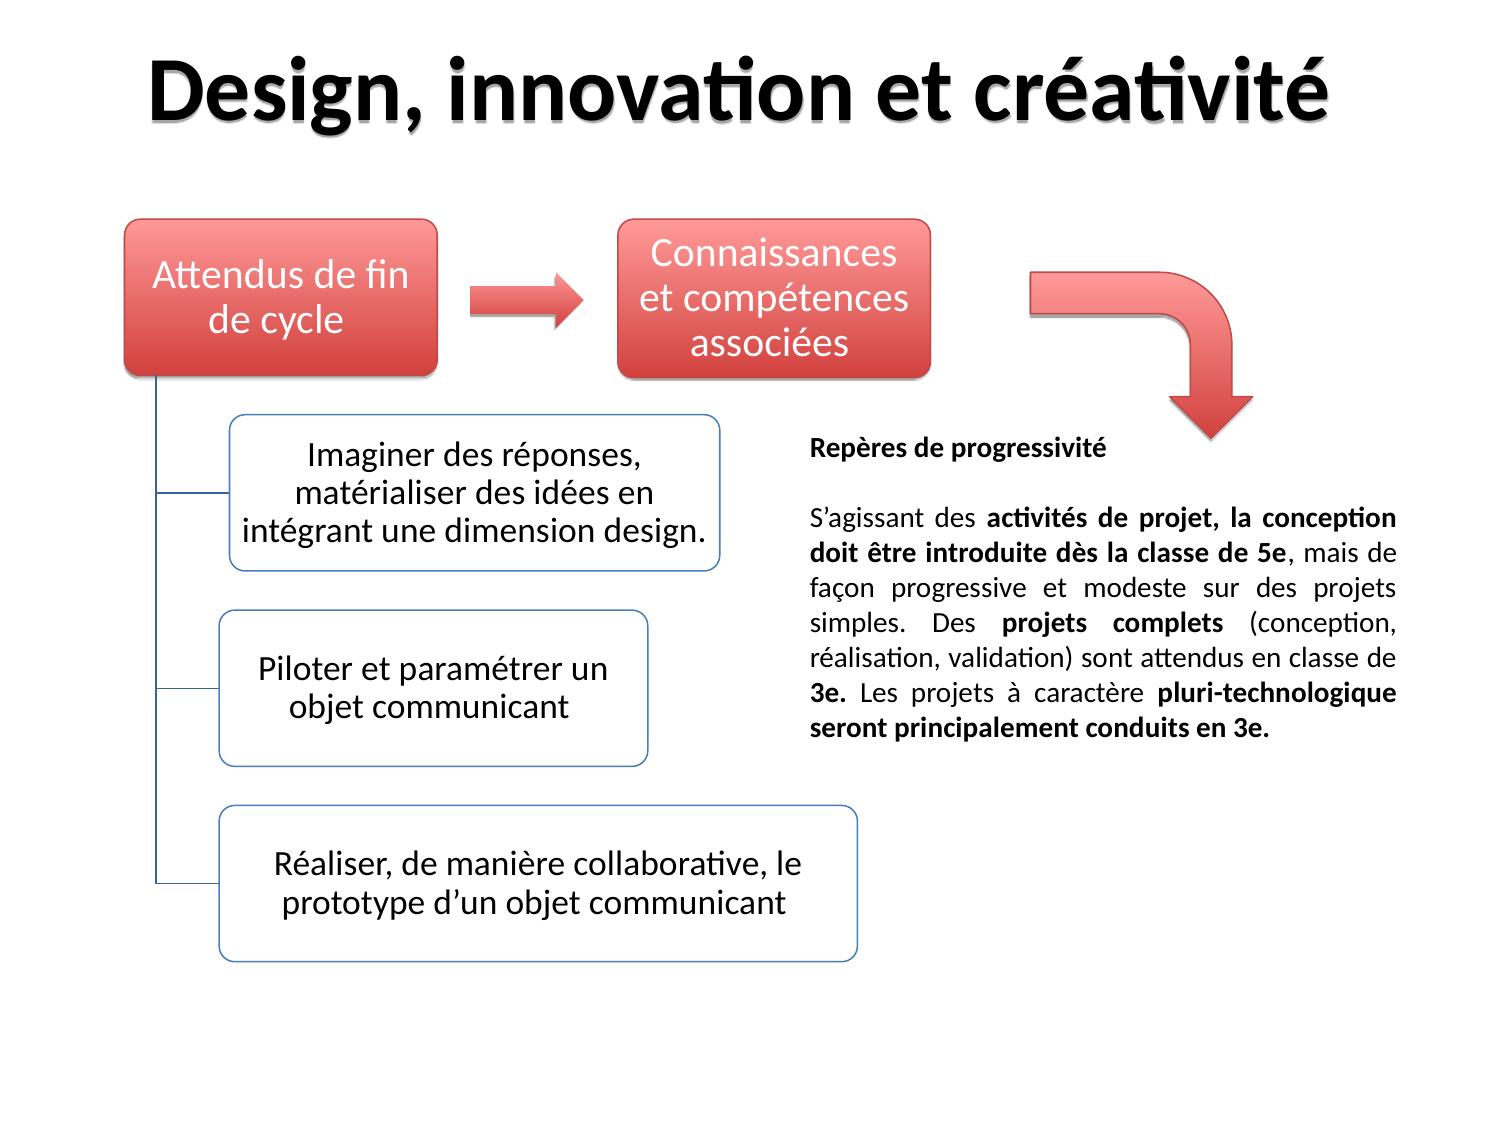

# Design, innovation et créativité
Attendus de fin de cycle
Connaissances et compétences associées
Imaginer des réponses, matérialiser des idées en intégrant une dimension design.
Piloter et paramétrer un objet communicant
Réaliser, de manière collaborative, le prototype d’un objet communicant
Repères de progressivité
S’agissant des activités de projet, la conception doit être introduite dès la classe de 5e, mais de façon progressive et modeste sur des projets simples. Des projets complets (conception, réalisation, validation) sont attendus en classe de 3e. Les projets à caractère pluri-technologique seront principalement conduits en 3e.